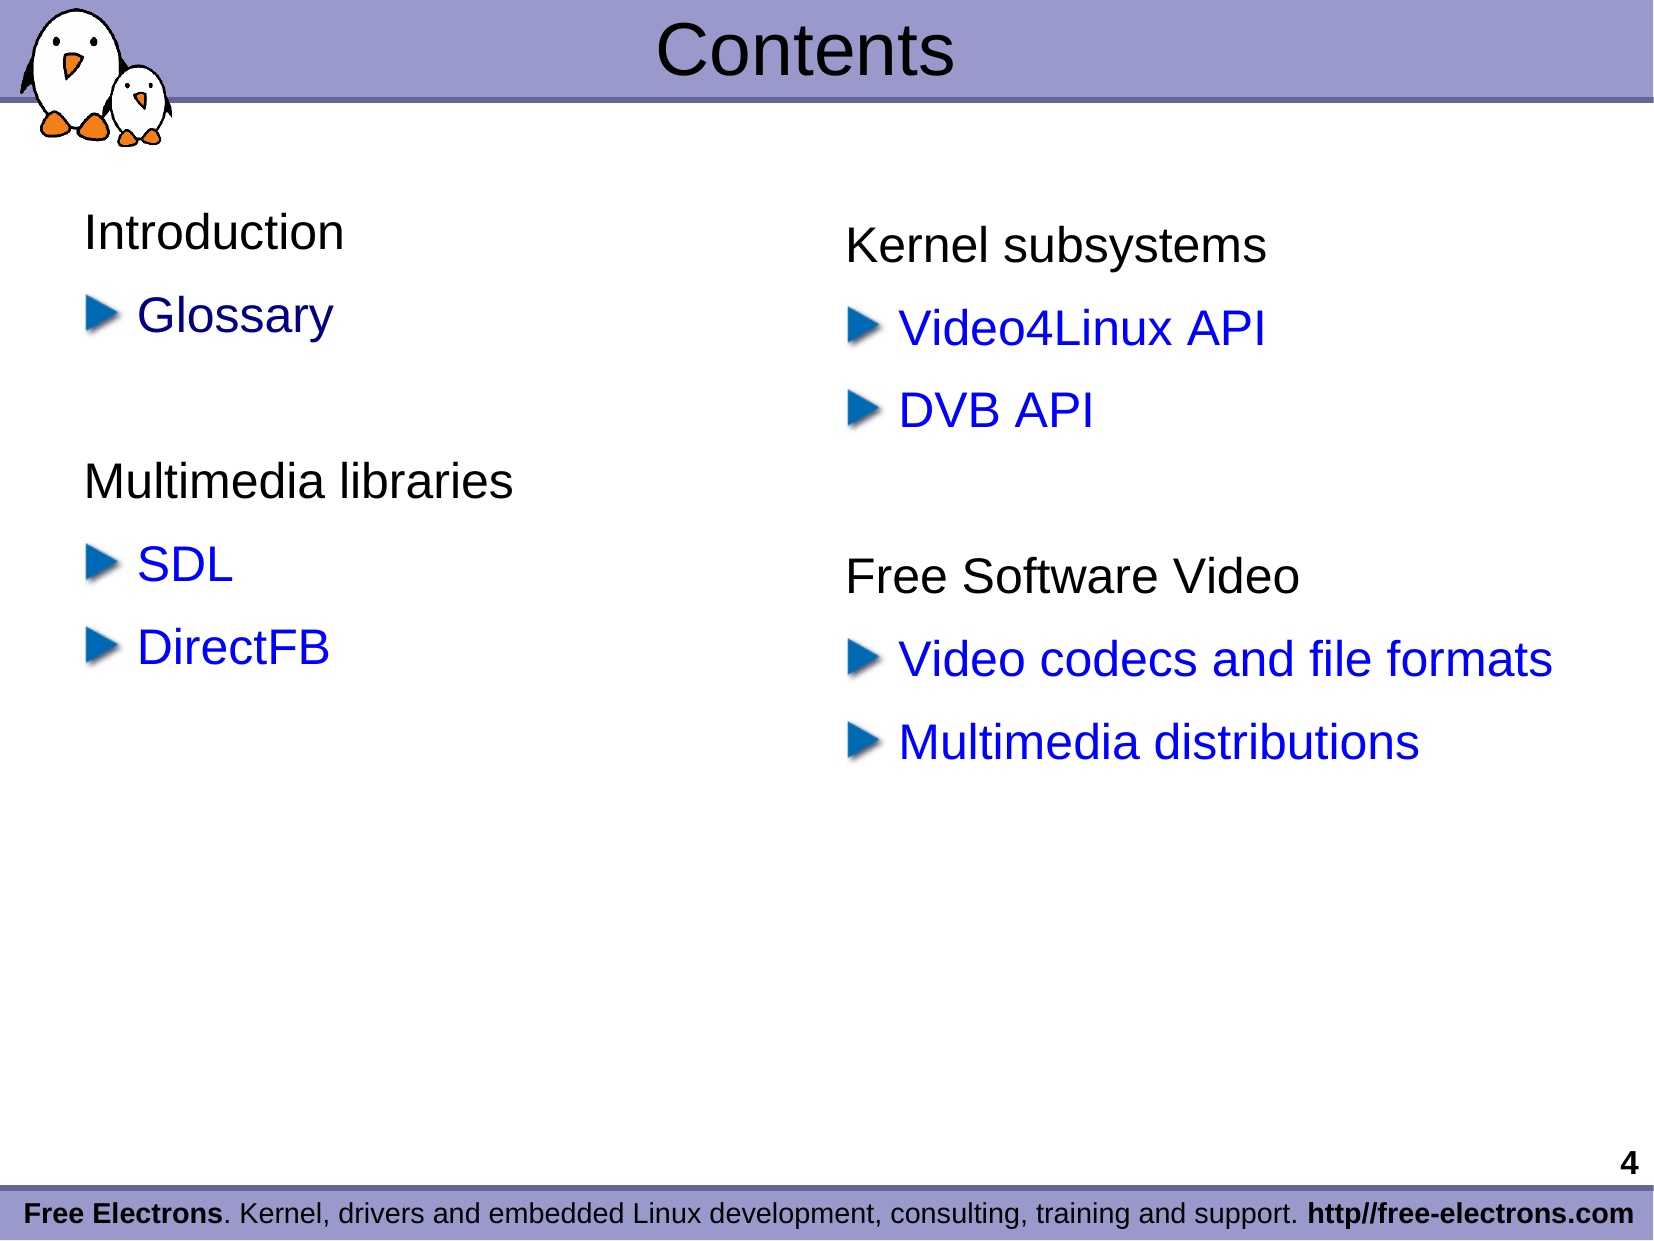

# Contents
Introduction
Glossary
Multimedia libraries
SDL
DirectFB
Kernel subsystems
Video4Linux API
DVB API
Free Software Video
Video codecs and file formats
Multimedia distributions